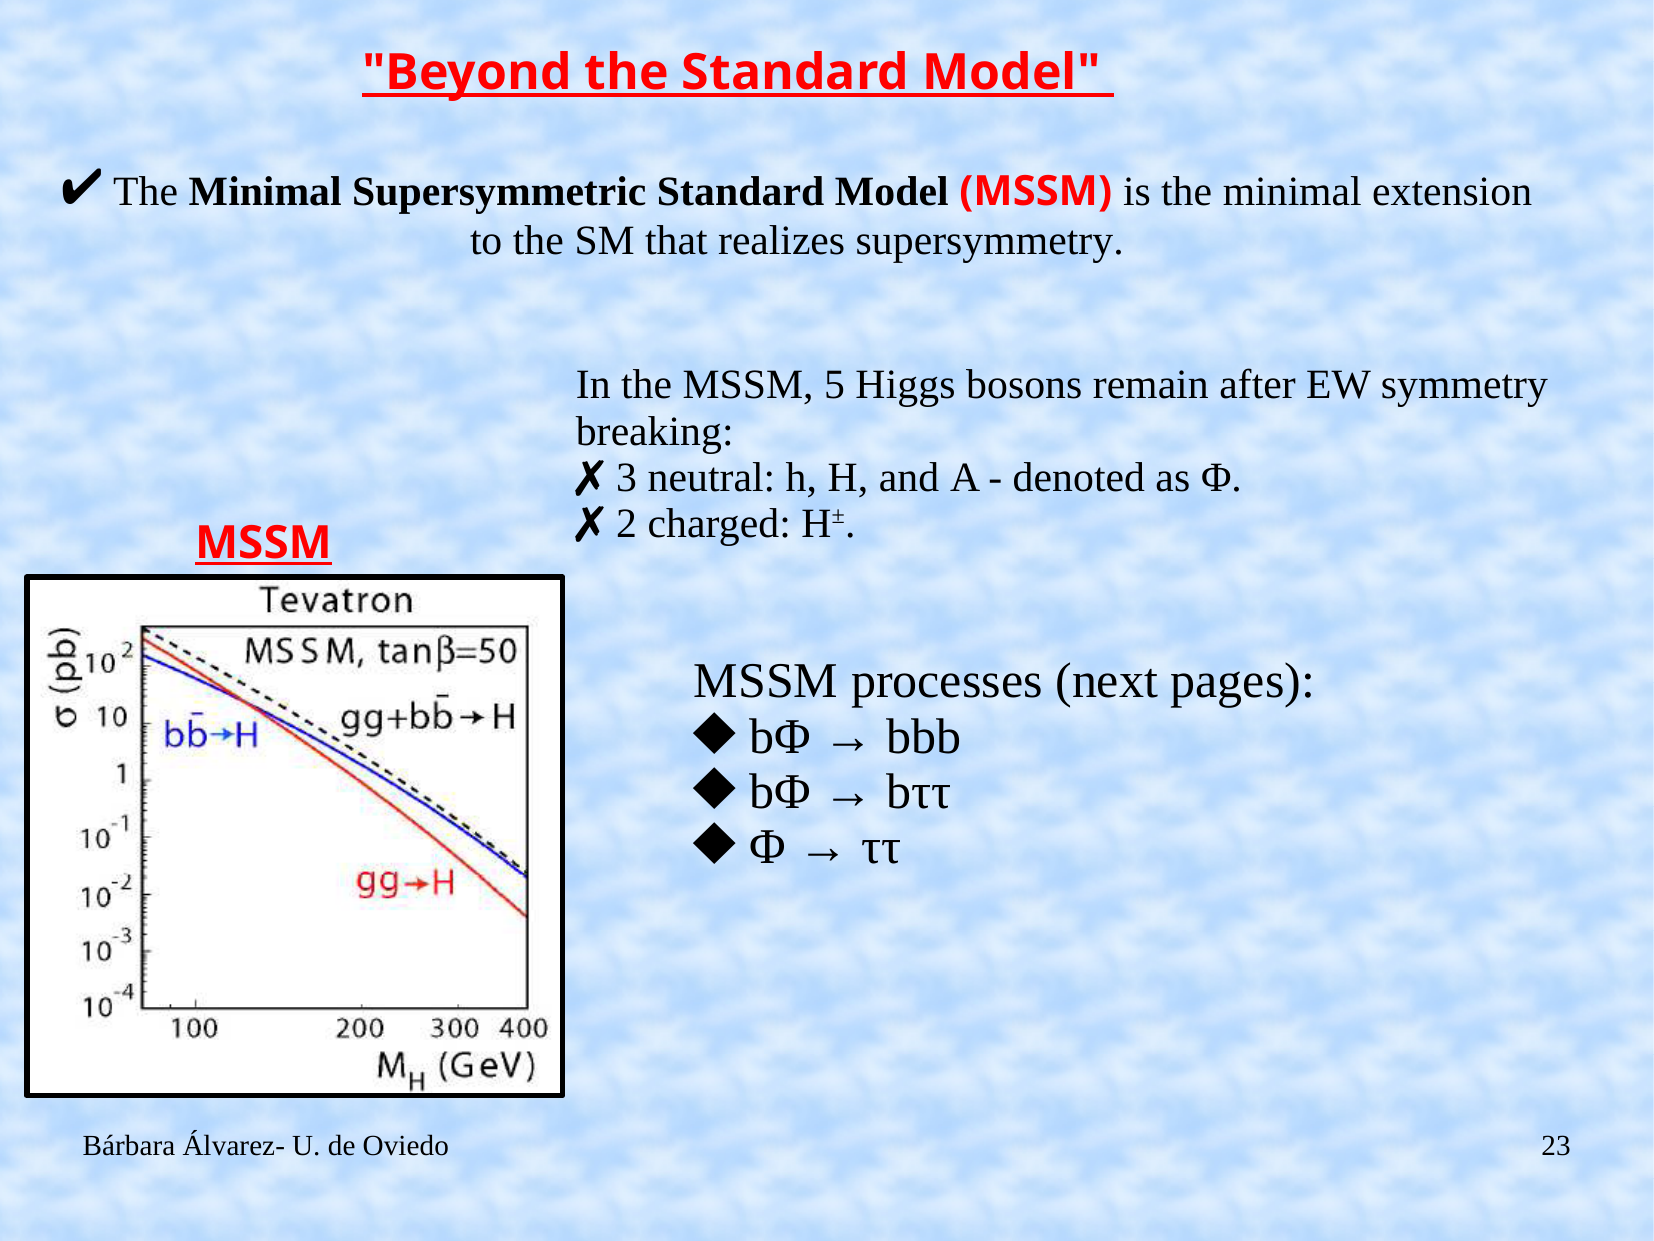

"Beyond the Standard Model"
 The Minimal Supersymmetric Standard Model (MSSM) is the minimal extension to the SM that realizes supersymmetry.
In the MSSM, 5 Higgs bosons remain after EW symmetry breaking:
 3 neutral: h, H, and A - denoted as Φ.
 2 charged: H±.
MSSM
MSSM processes (next pages):
 bΦ → bbb
 bΦ → bττ
 Φ → ττ
Bárbara Álvarez- U. de Oviedo
23